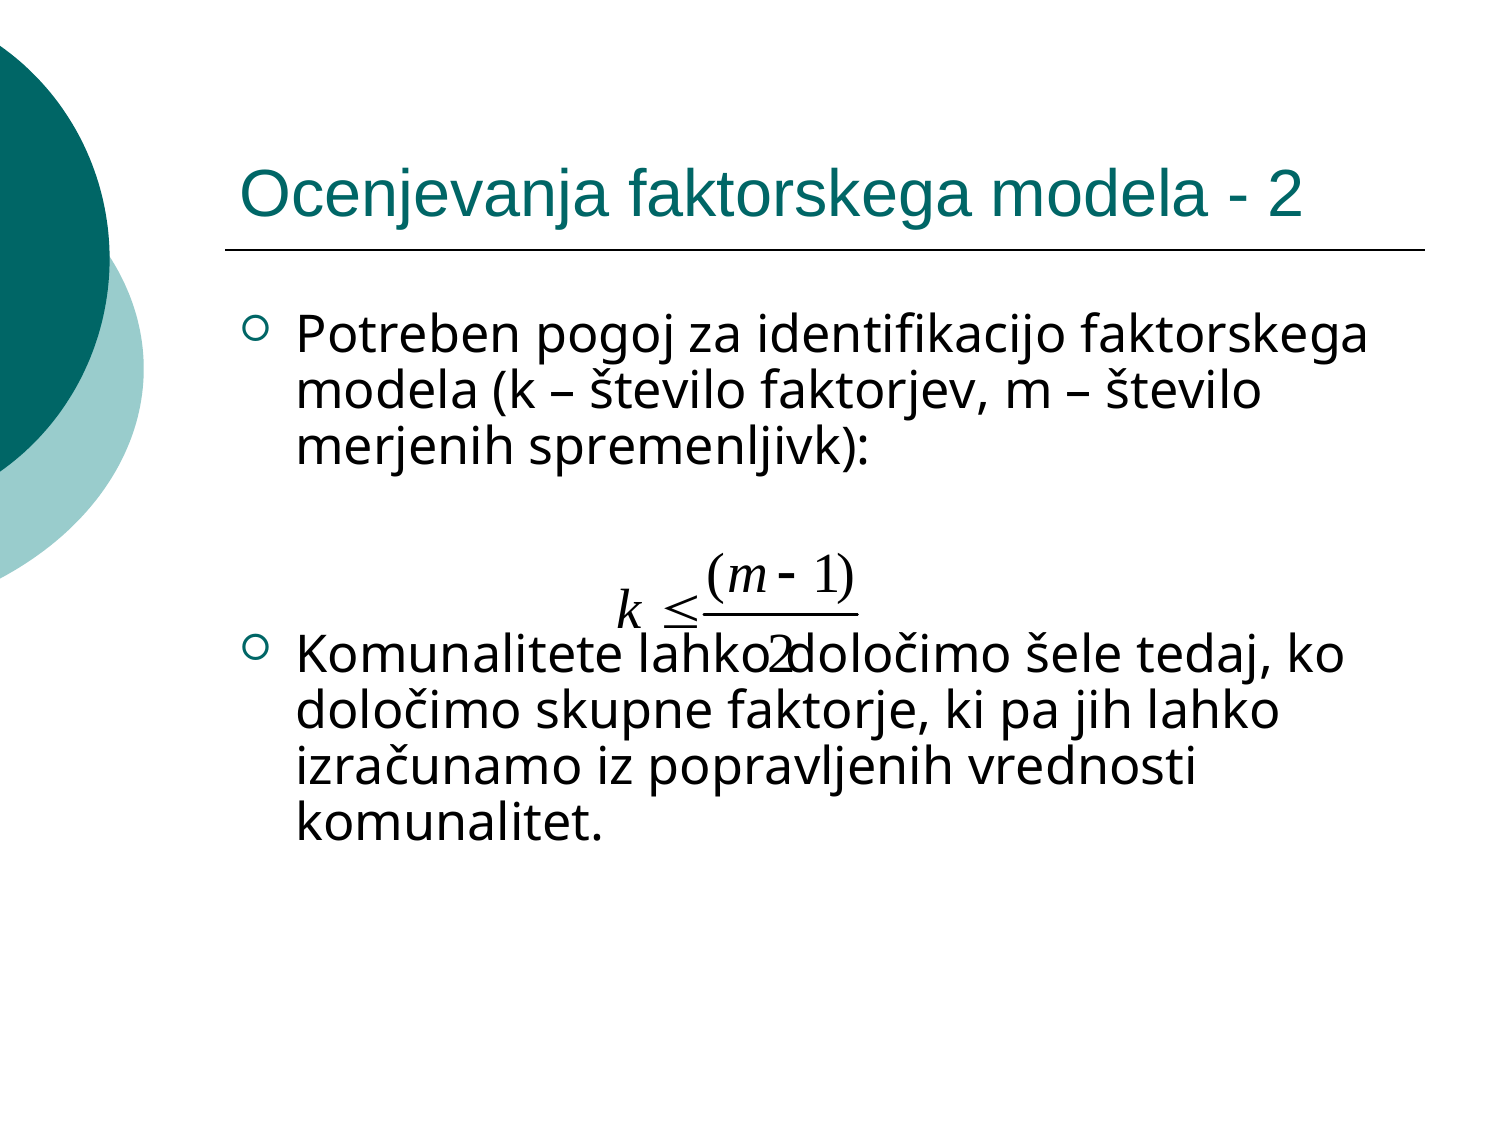

# Ocenjevanja faktorskega modela - 2
Potreben pogoj za identifikacijo faktorskega modela (k – število faktorjev, m – število merjenih spremenljivk):
Komunalitete lahko določimo šele tedaj, ko določimo skupne faktorje, ki pa jih lahko izračunamo iz popravljenih vrednosti komunalitet.